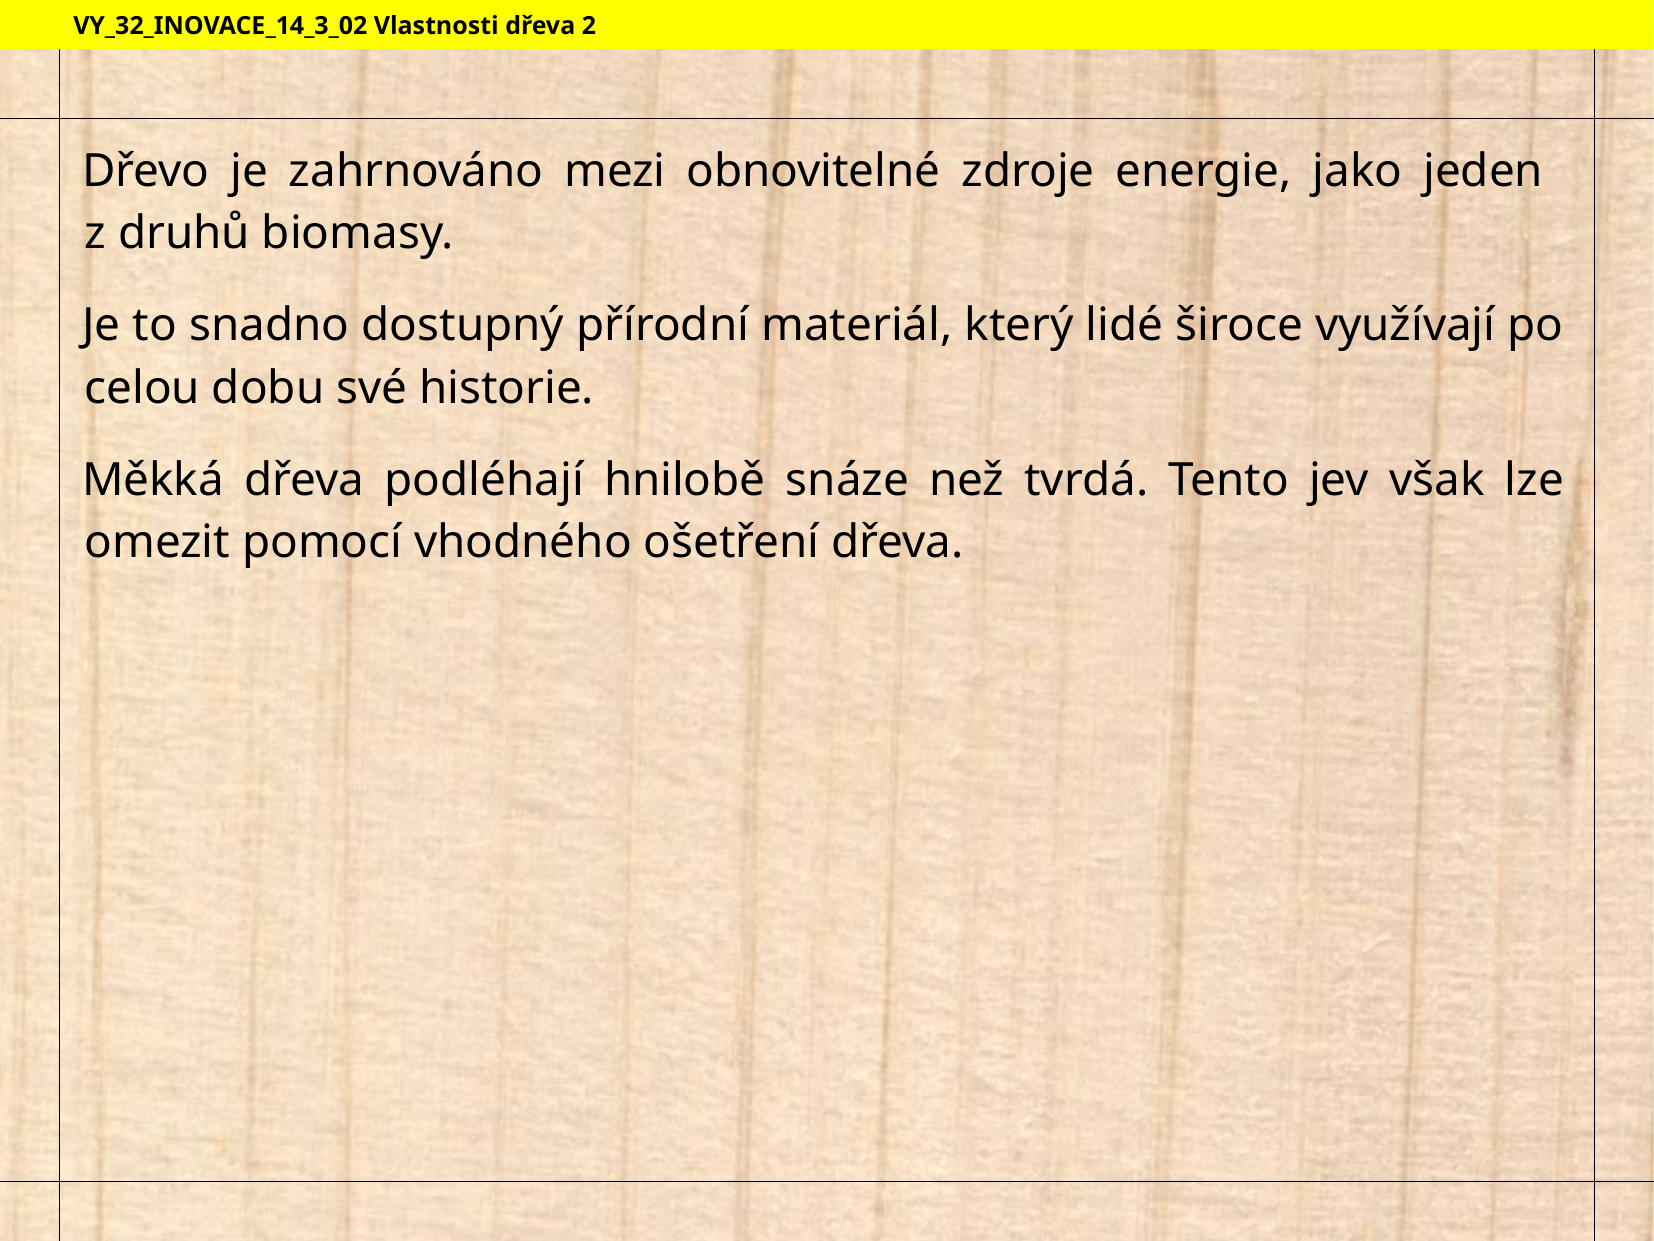

VY_32_INOVACE_14_3_02 Vlastnosti dřeva 2
#
Dřevo je zahrnováno mezi obnovitelné zdroje energie, jako jeden
z druhů biomasy.
Je to snadno dostupný přírodní materiál, který lidé široce využívají po celou dobu své historie.
Měkká dřeva podléhají hnilobě snáze než tvrdá. Tento jev však lze omezit pomocí vhodného ošetření dřeva.